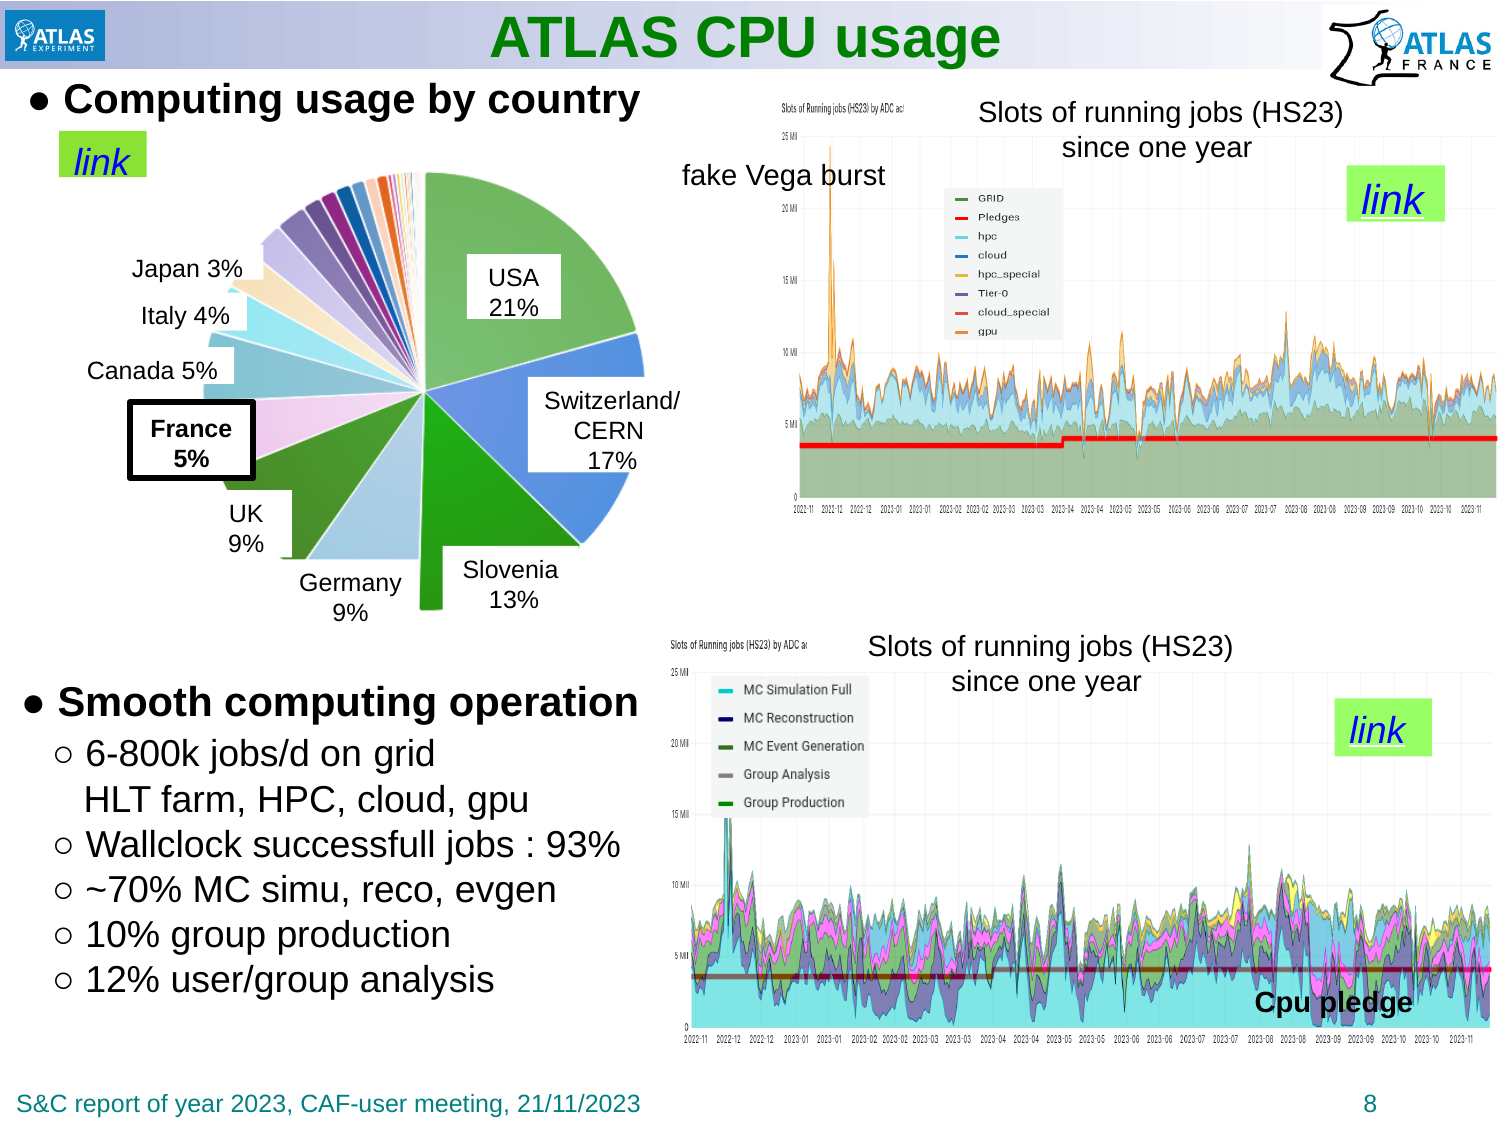

ATLAS CPU usage
● Computing usage by country
 Slots of running jobs (HS23)
since one year
link
fake Vega burst
link
Japan 3%
USA
21%
Italy 4%
Canada 5%
Switzerland/CERN
17%
France 5%
UK 9%
Slovenia
 13%
Germany
9%
 Slots of running jobs (HS23) since one year
● Smooth computing operation
 ○ 6-800k jobs/d on grid
 HLT farm, HPC, cloud, gpu
 ○ Wallclock successfull jobs : 93%
 ○ ~70% MC simu, reco, evgen
 ○ 10% group production
 ○ 12% user/group analysis
link
Cpu pledge